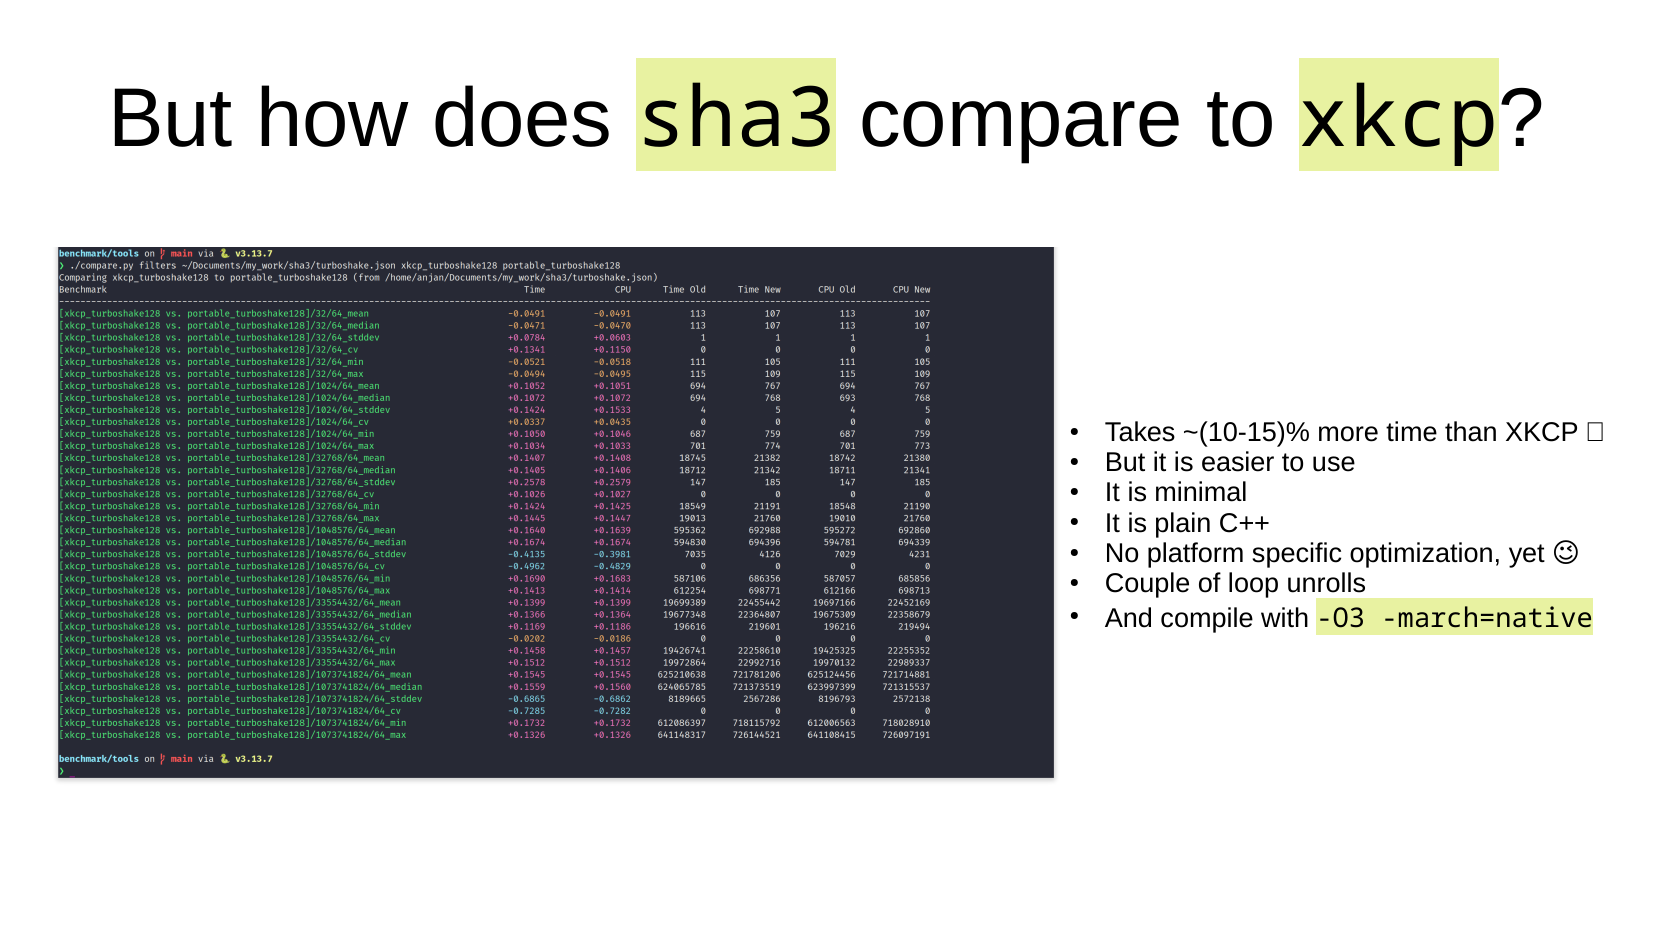

# But how does sha3 compare to xkcp?
Takes ~(10-15)% more time than XKCP 🥲
But it is easier to use
It is minimal
It is plain C++
No platform specific optimization, yet 😉
Couple of loop unrolls
And compile with -O3 -march=native